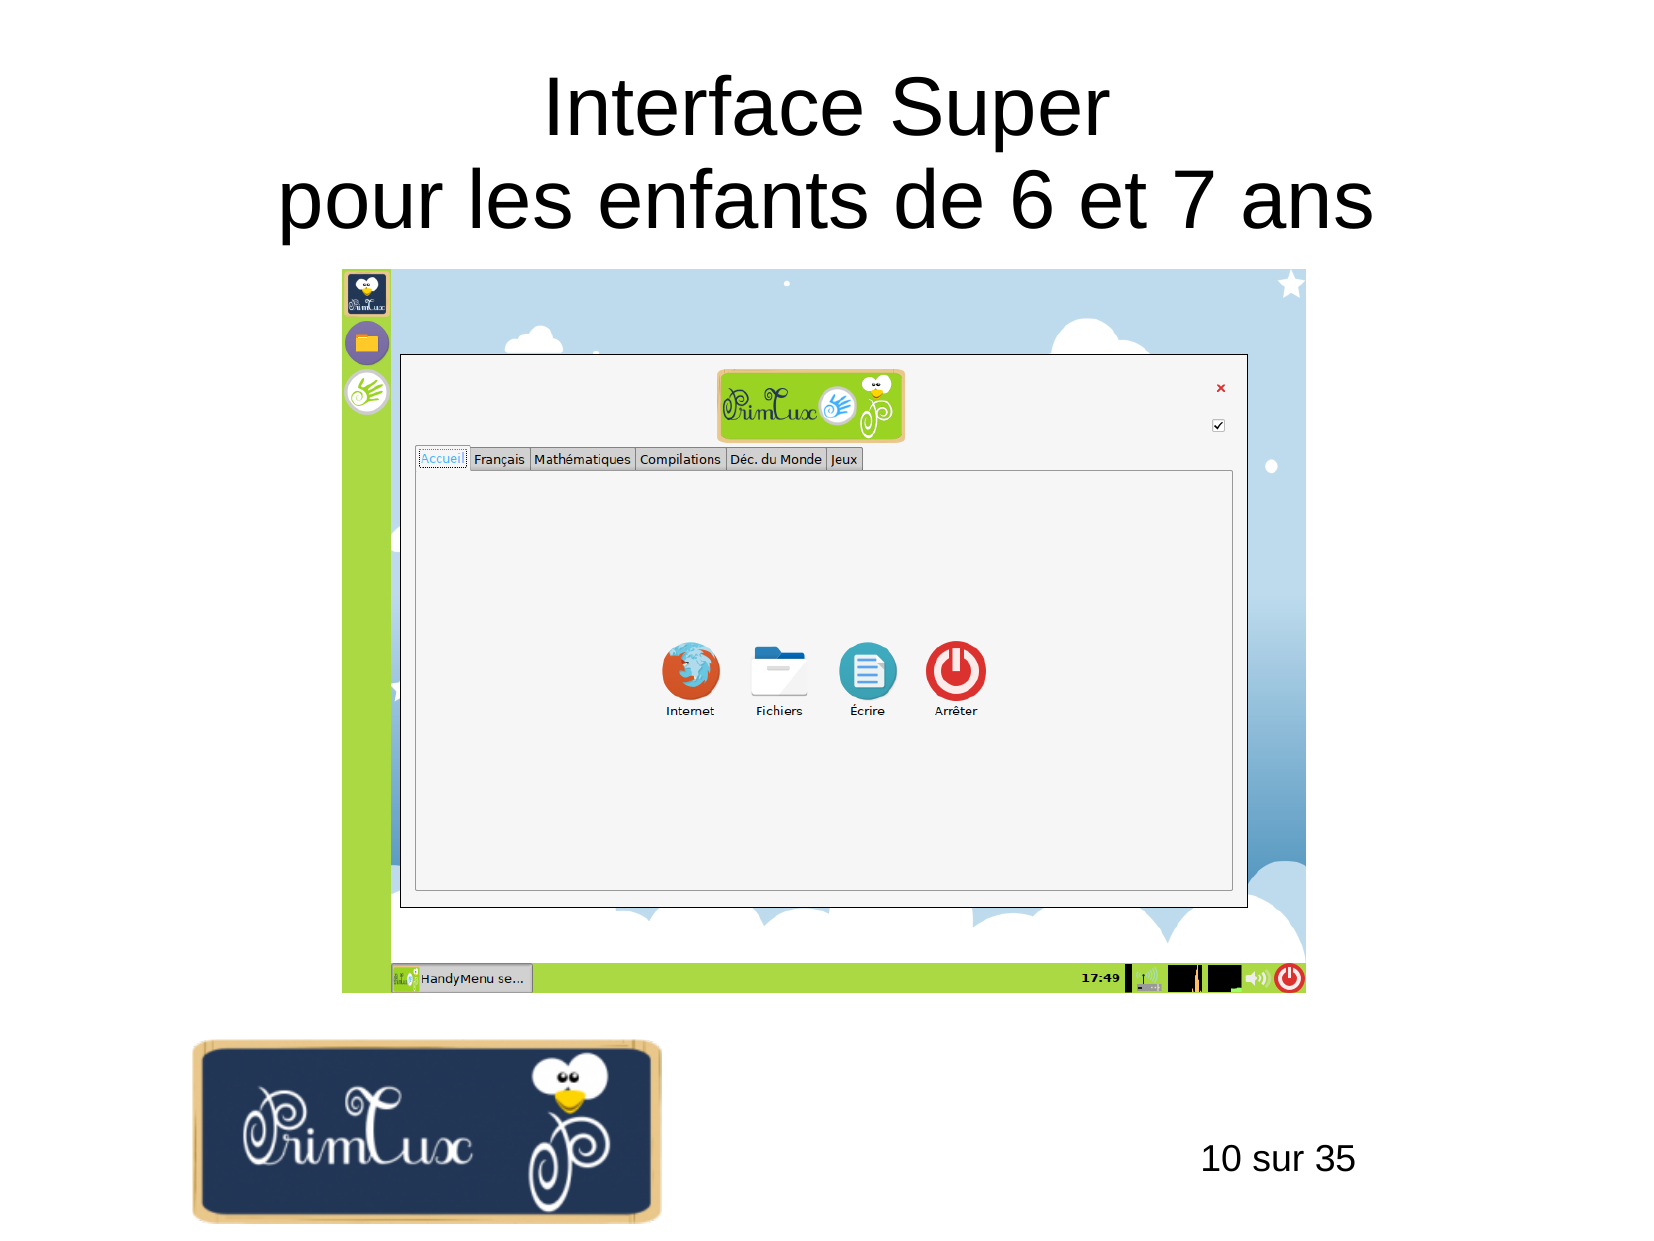

# Interface Super pour les enfants de 6 et 7 ans